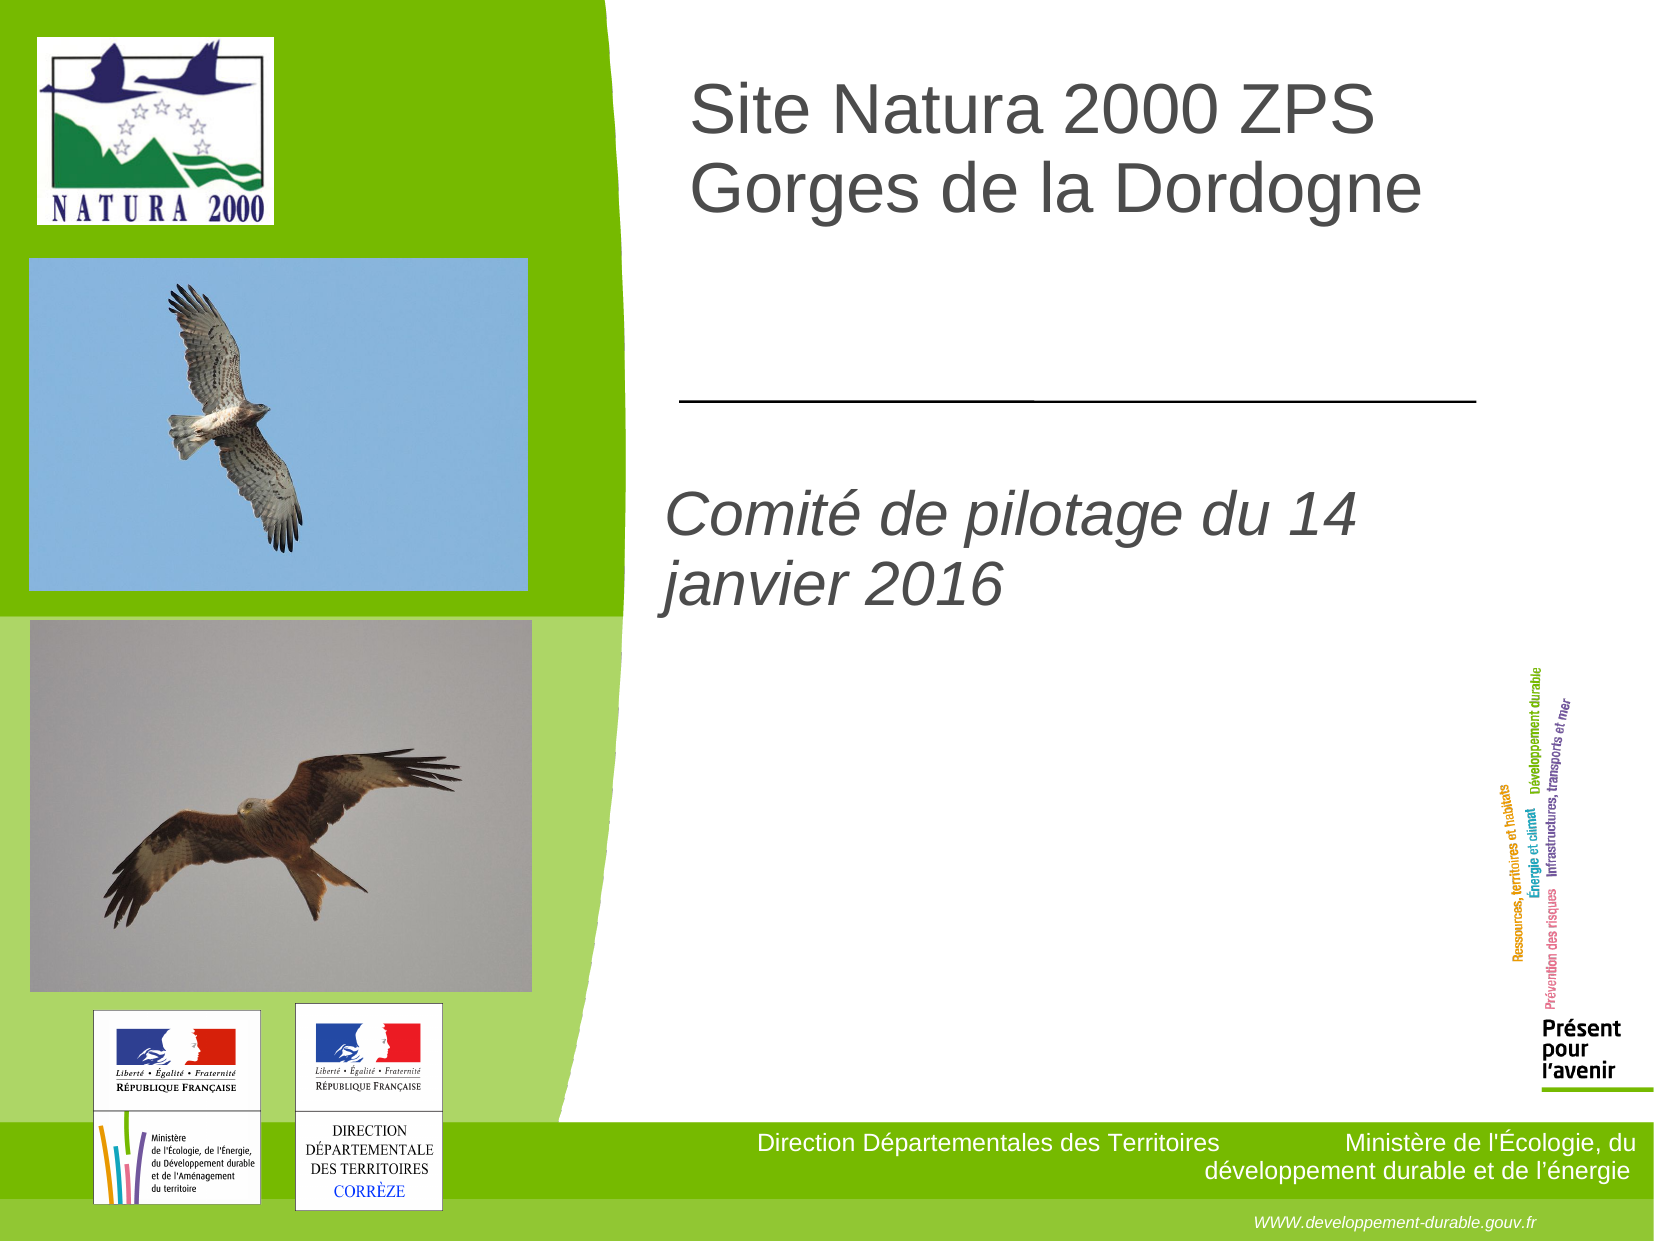

Site Natura 2000 ZPS Gorges de la Dordogne
Comité de pilotage du 14 janvier 2016
>>
Direction Départementales des Territoires Ministère de l'Écologie, du développement durable et de l’énergie
WWW.developpement-durable.gouv.fr